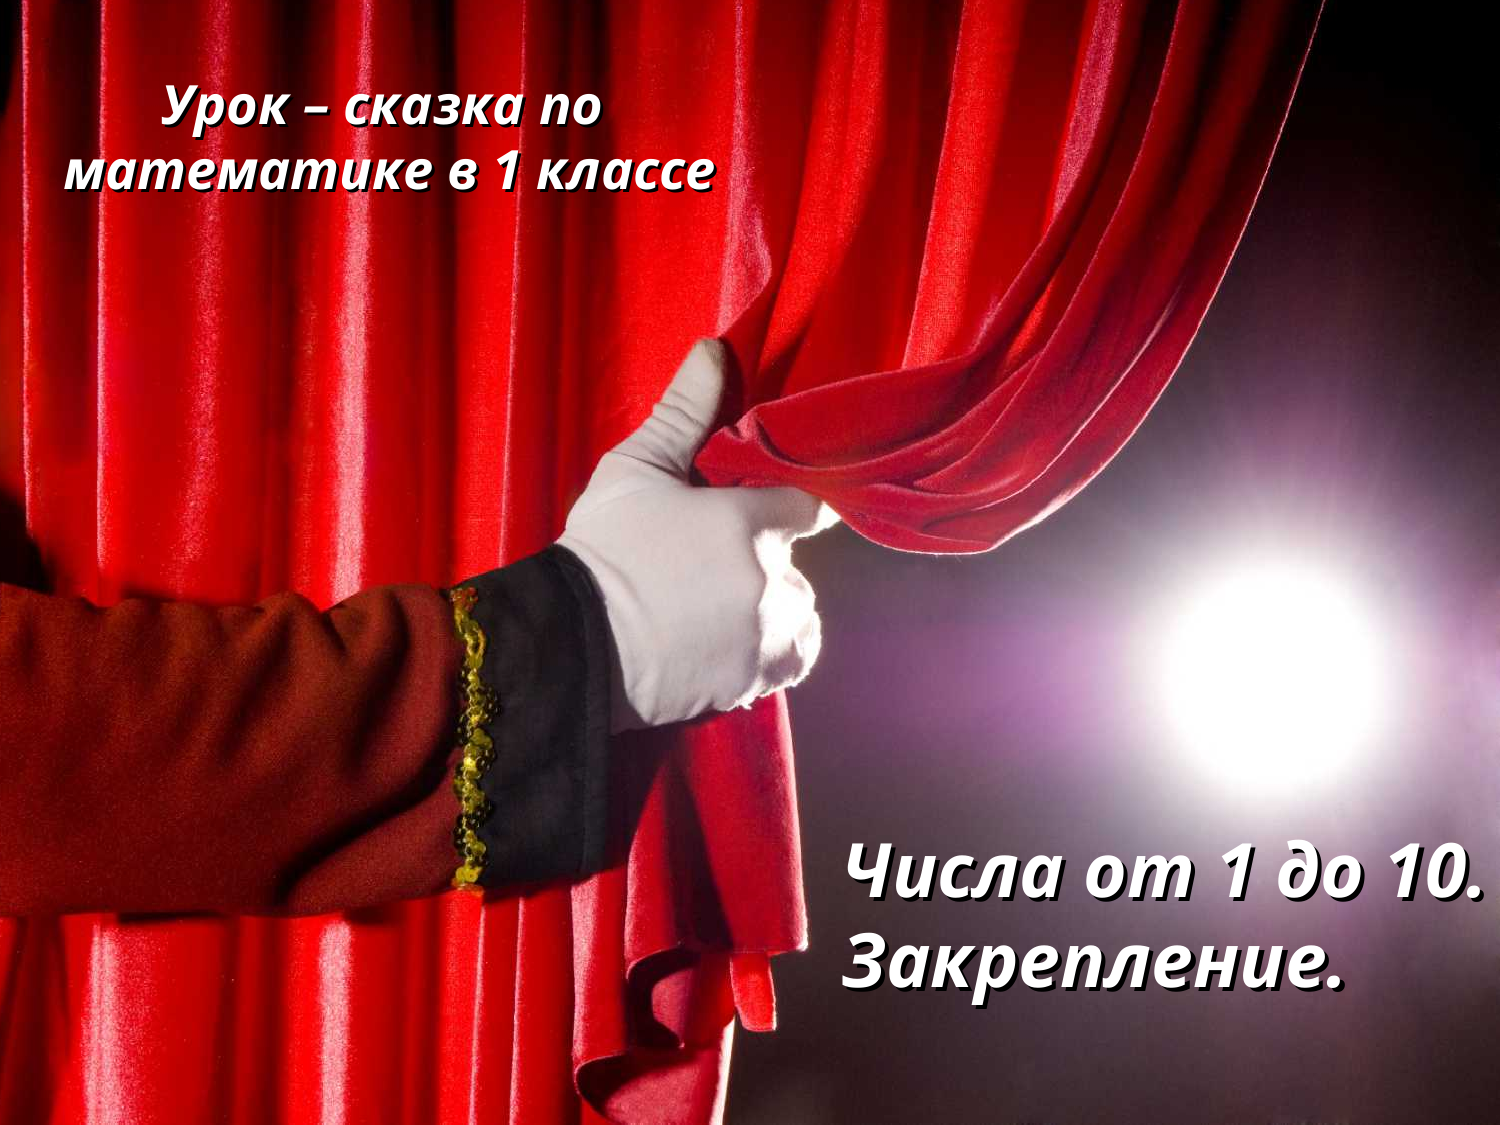

Урок – сказка по
математике в 1 классе
Числа от 1 до 10.
Закрепление.